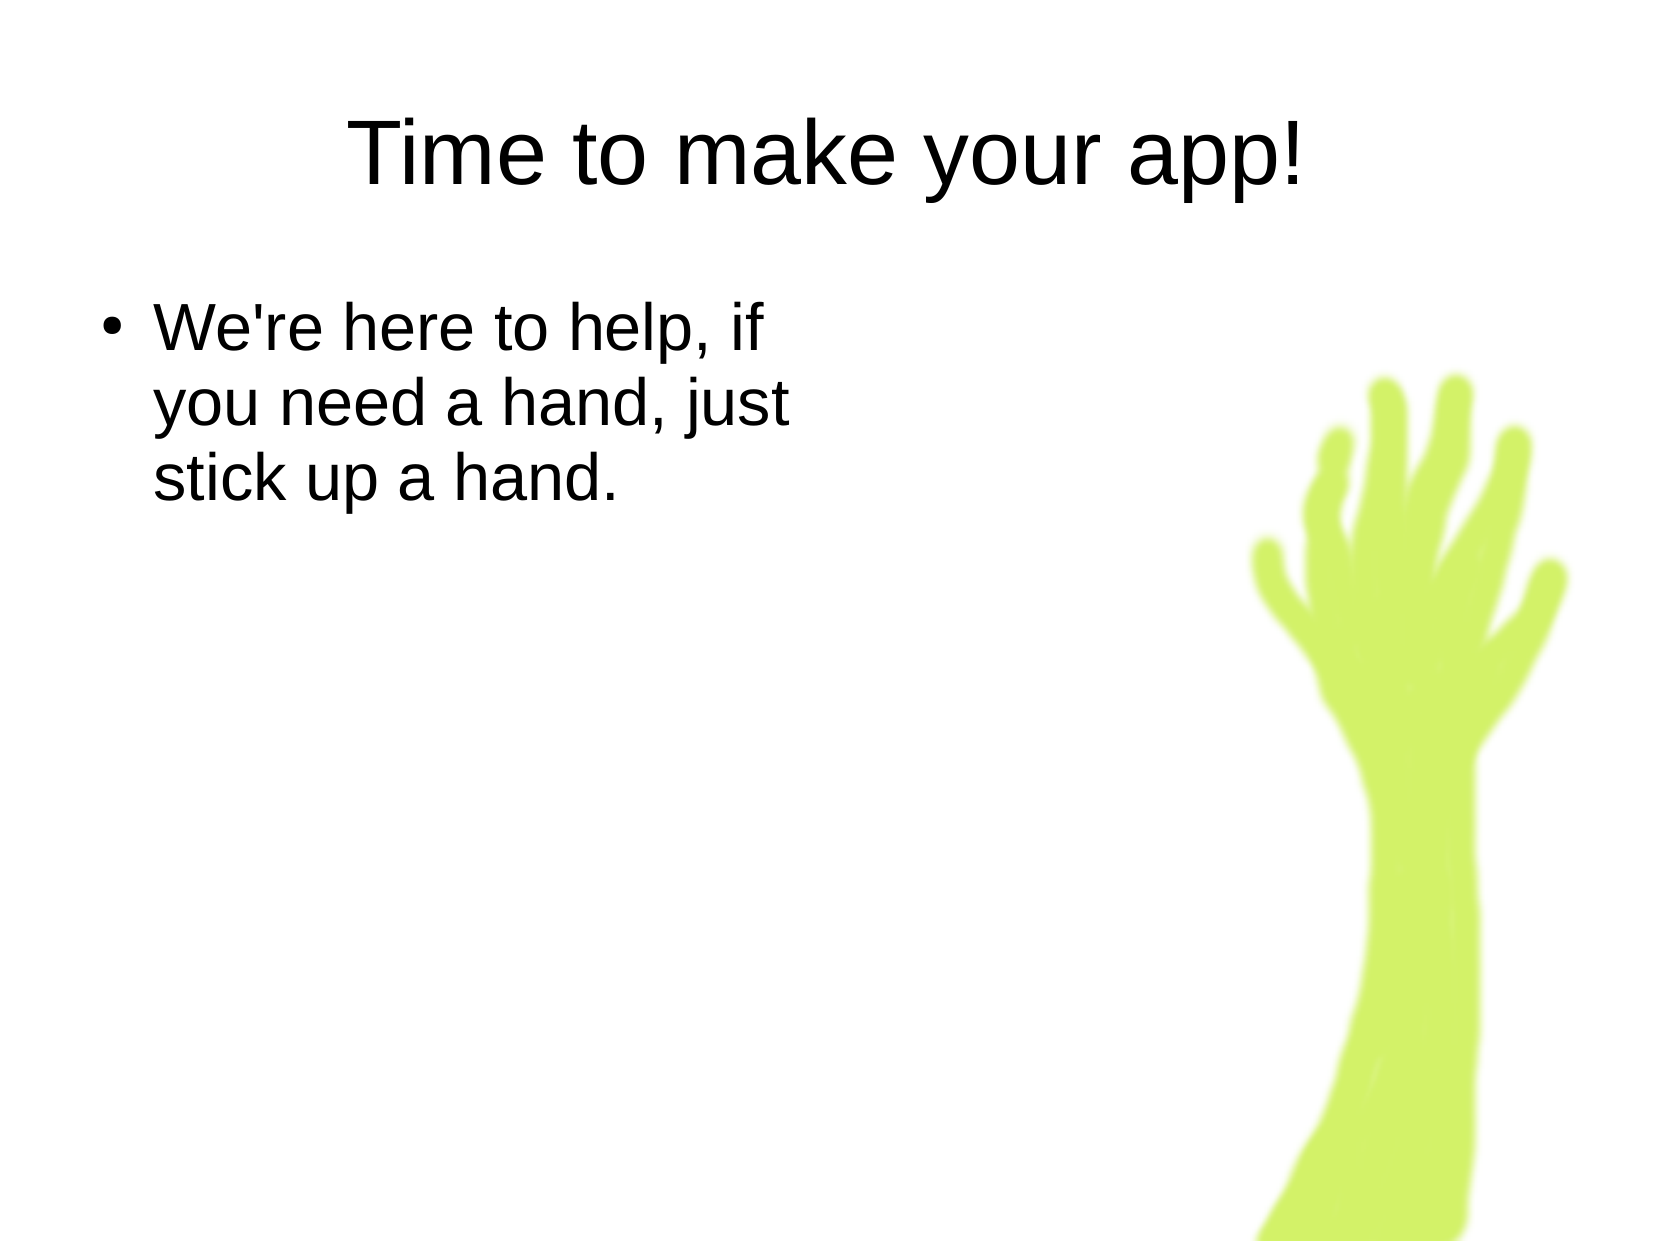

# Time to make your app!
We're here to help, if you need a hand, just stick up a hand.